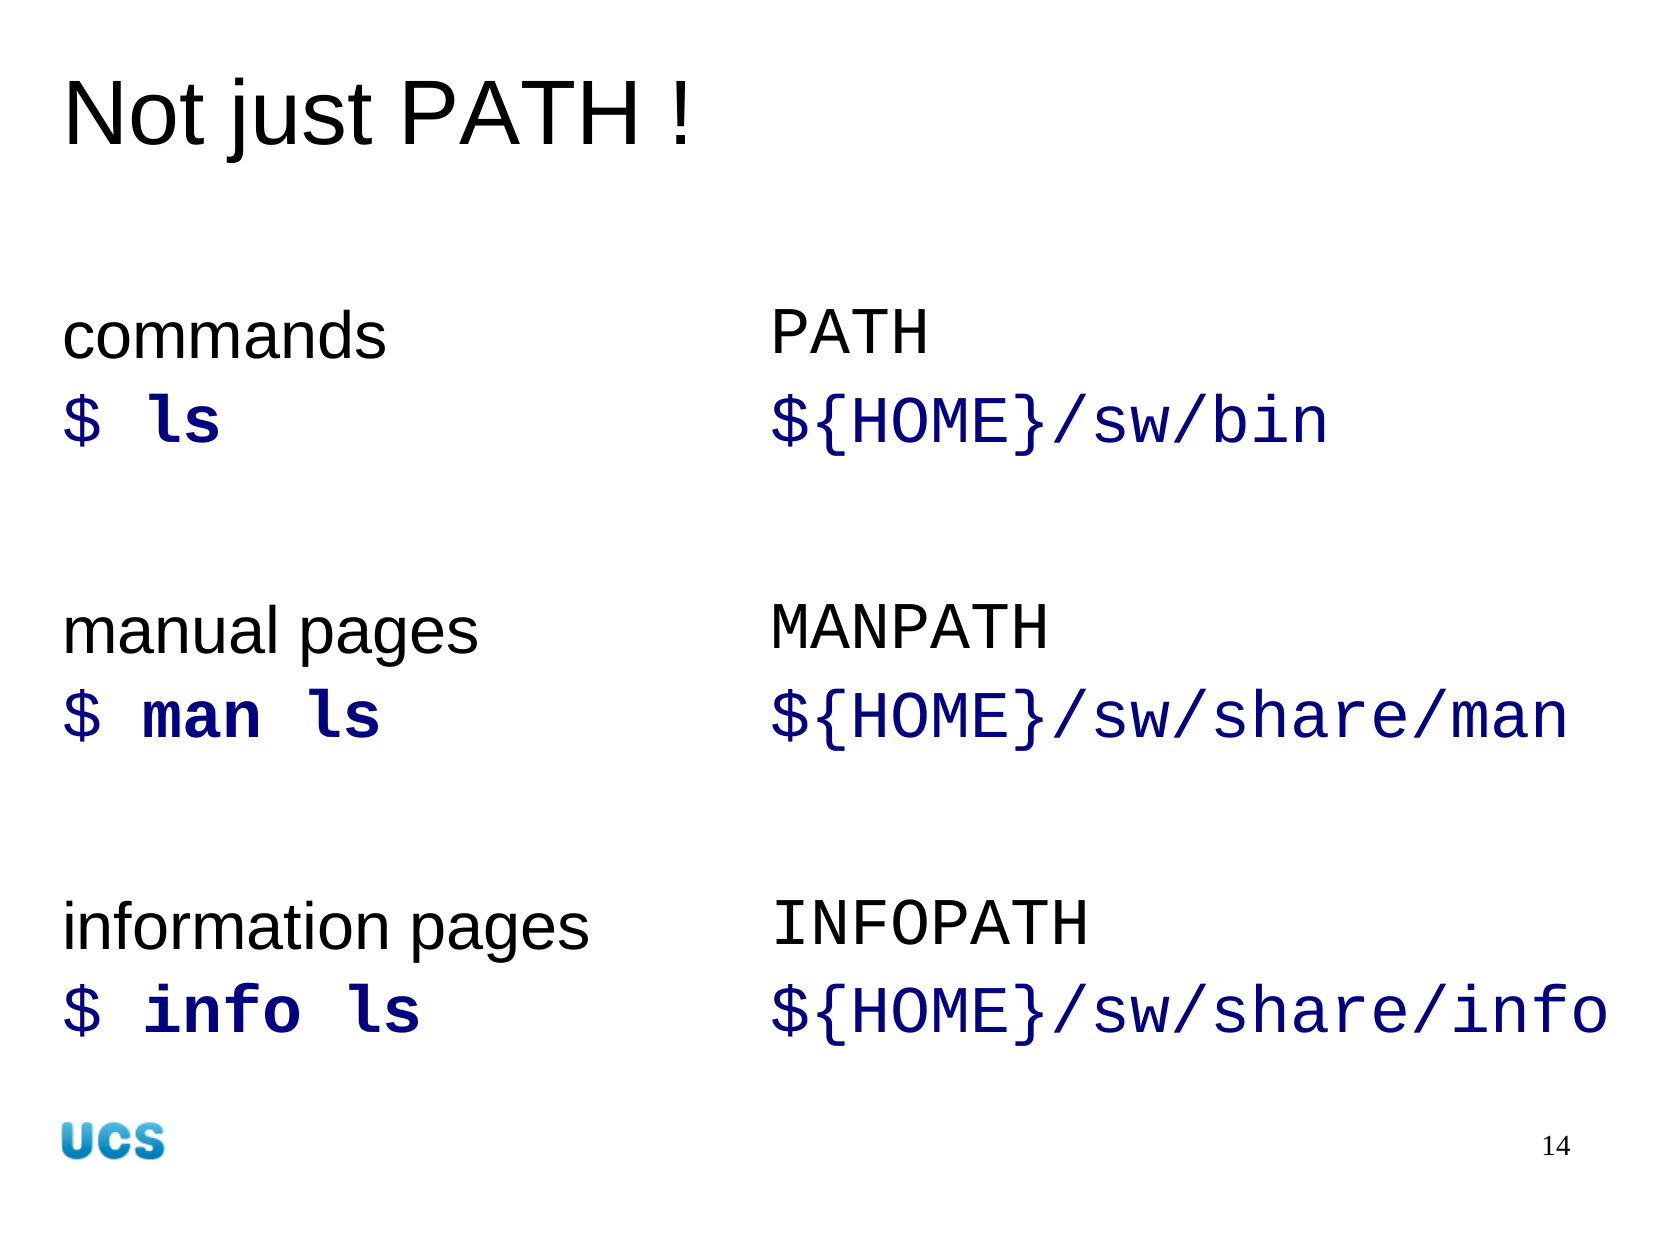

Not just PATH !
commands
PATH
$ ls
${HOME}/sw/bin
manual pages
MANPATH
$ man ls
${HOME}/sw/share/man
information pages
INFOPATH
$ info ls
${HOME}/sw/share/info
14